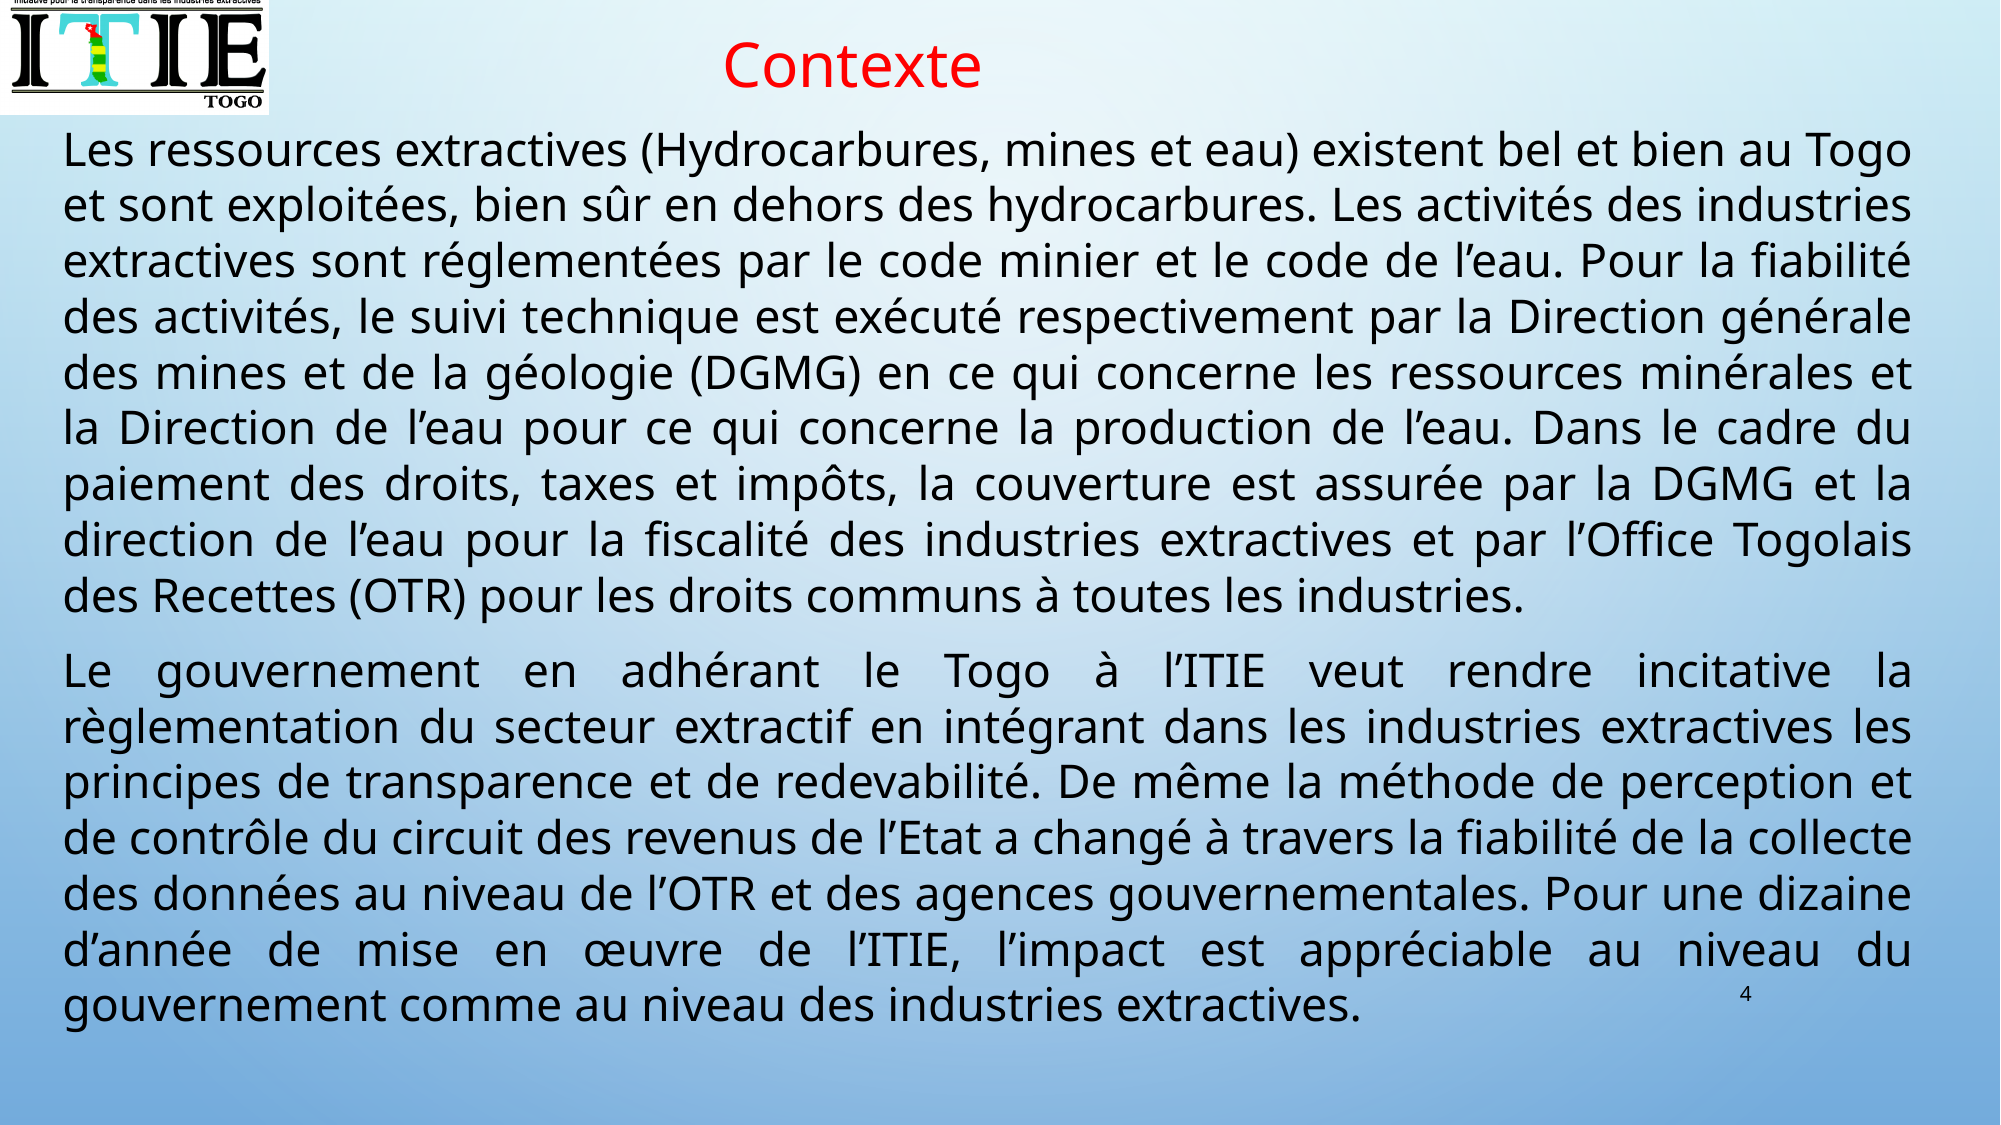

# Contexte
Les ressources extractives (Hydrocarbures, mines et eau) existent bel et bien au Togo et sont exploitées, bien sûr en dehors des hydrocarbures. Les activités des industries extractives sont réglementées par le code minier et le code de l’eau. Pour la fiabilité des activités, le suivi technique est exécuté respectivement par la Direction générale des mines et de la géologie (DGMG) en ce qui concerne les ressources minérales et la Direction de l’eau pour ce qui concerne la production de l’eau. Dans le cadre du paiement des droits, taxes et impôts, la couverture est assurée par la DGMG et la direction de l’eau pour la fiscalité des industries extractives et par l’Office Togolais des Recettes (OTR) pour les droits communs à toutes les industries.
Le gouvernement en adhérant le Togo à l’ITIE veut rendre incitative la règlementation du secteur extractif en intégrant dans les industries extractives les principes de transparence et de redevabilité. De même la méthode de perception et de contrôle du circuit des revenus de l’Etat a changé à travers la fiabilité de la collecte des données au niveau de l’OTR et des agences gouvernementales. Pour une dizaine d’année de mise en œuvre de l’ITIE, l’impact est appréciable au niveau du gouvernement comme au niveau des industries extractives.